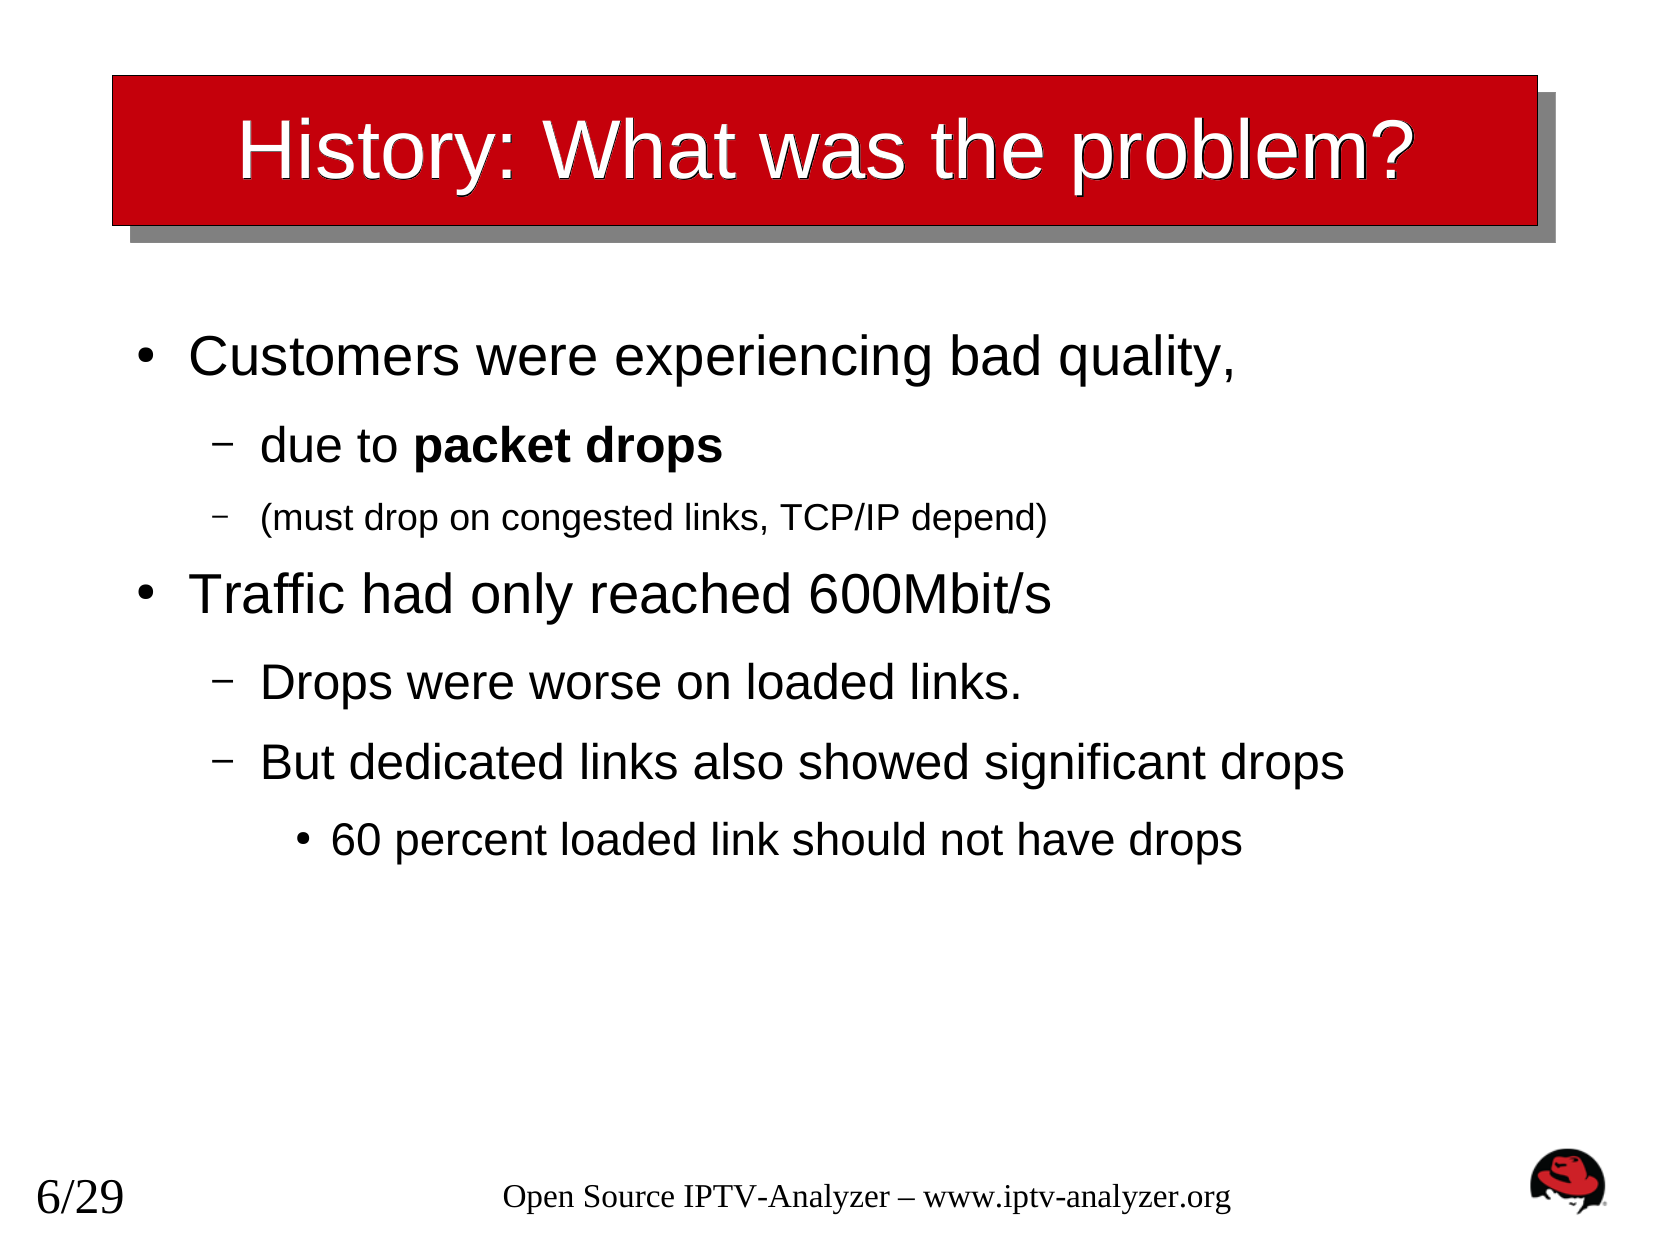

# History: What was the problem?
Customers were experiencing bad quality,
due to packet drops
(must drop on congested links, TCP/IP depend)
Traffic had only reached 600Mbit/s
Drops were worse on loaded links.
But dedicated links also showed significant drops
60 percent loaded link should not have drops